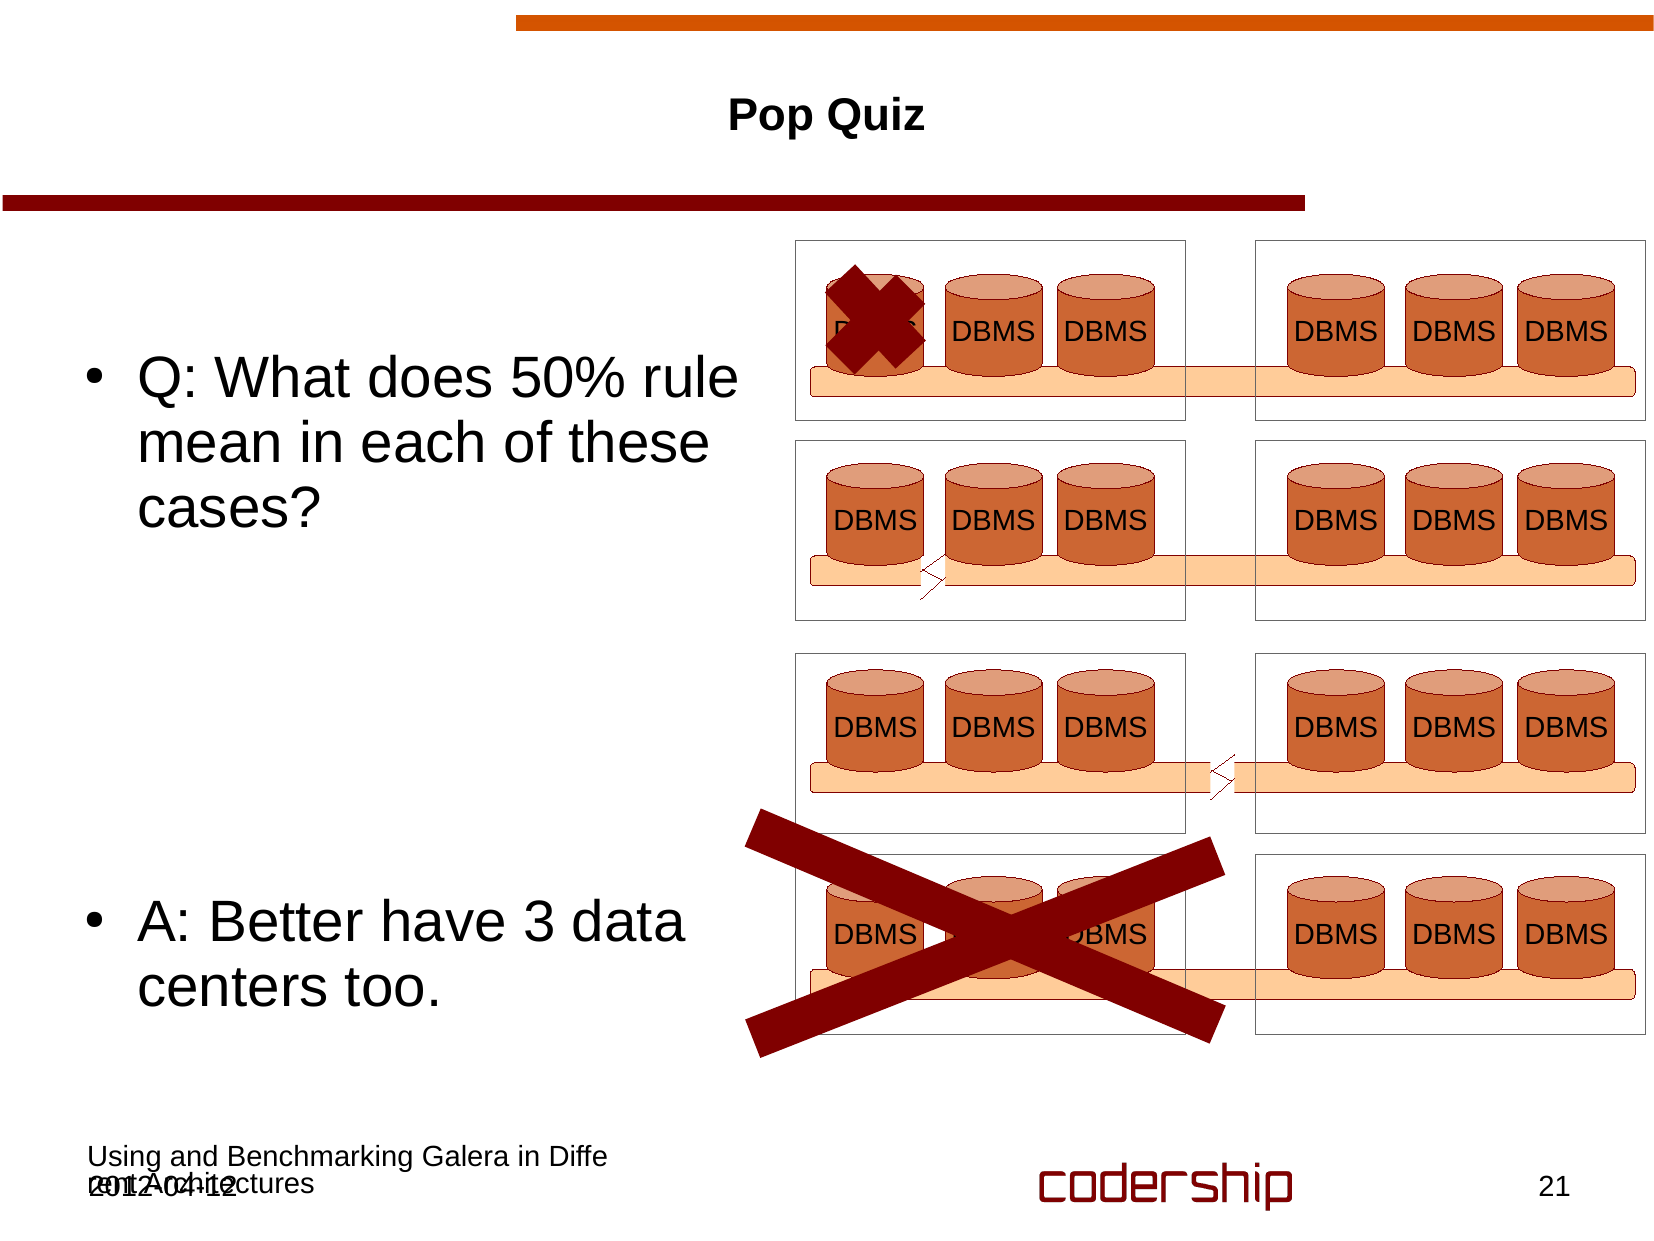

# Pop Quiz
DBMS
DBMS
DBMS
DBMS
DBMS
DBMS
Q: What does 50% rule mean in each of these cases?
A: Better have 3 data centers too.
DBMS
DBMS
DBMS
DBMS
DBMS
DBMS
DBMS
DBMS
DBMS
DBMS
DBMS
DBMS
DBMS
DBMS
DBMS
DBMS
DBMS
DBMS
Using and Benchmarking Galera in Different Architectures
2012-04-12
21